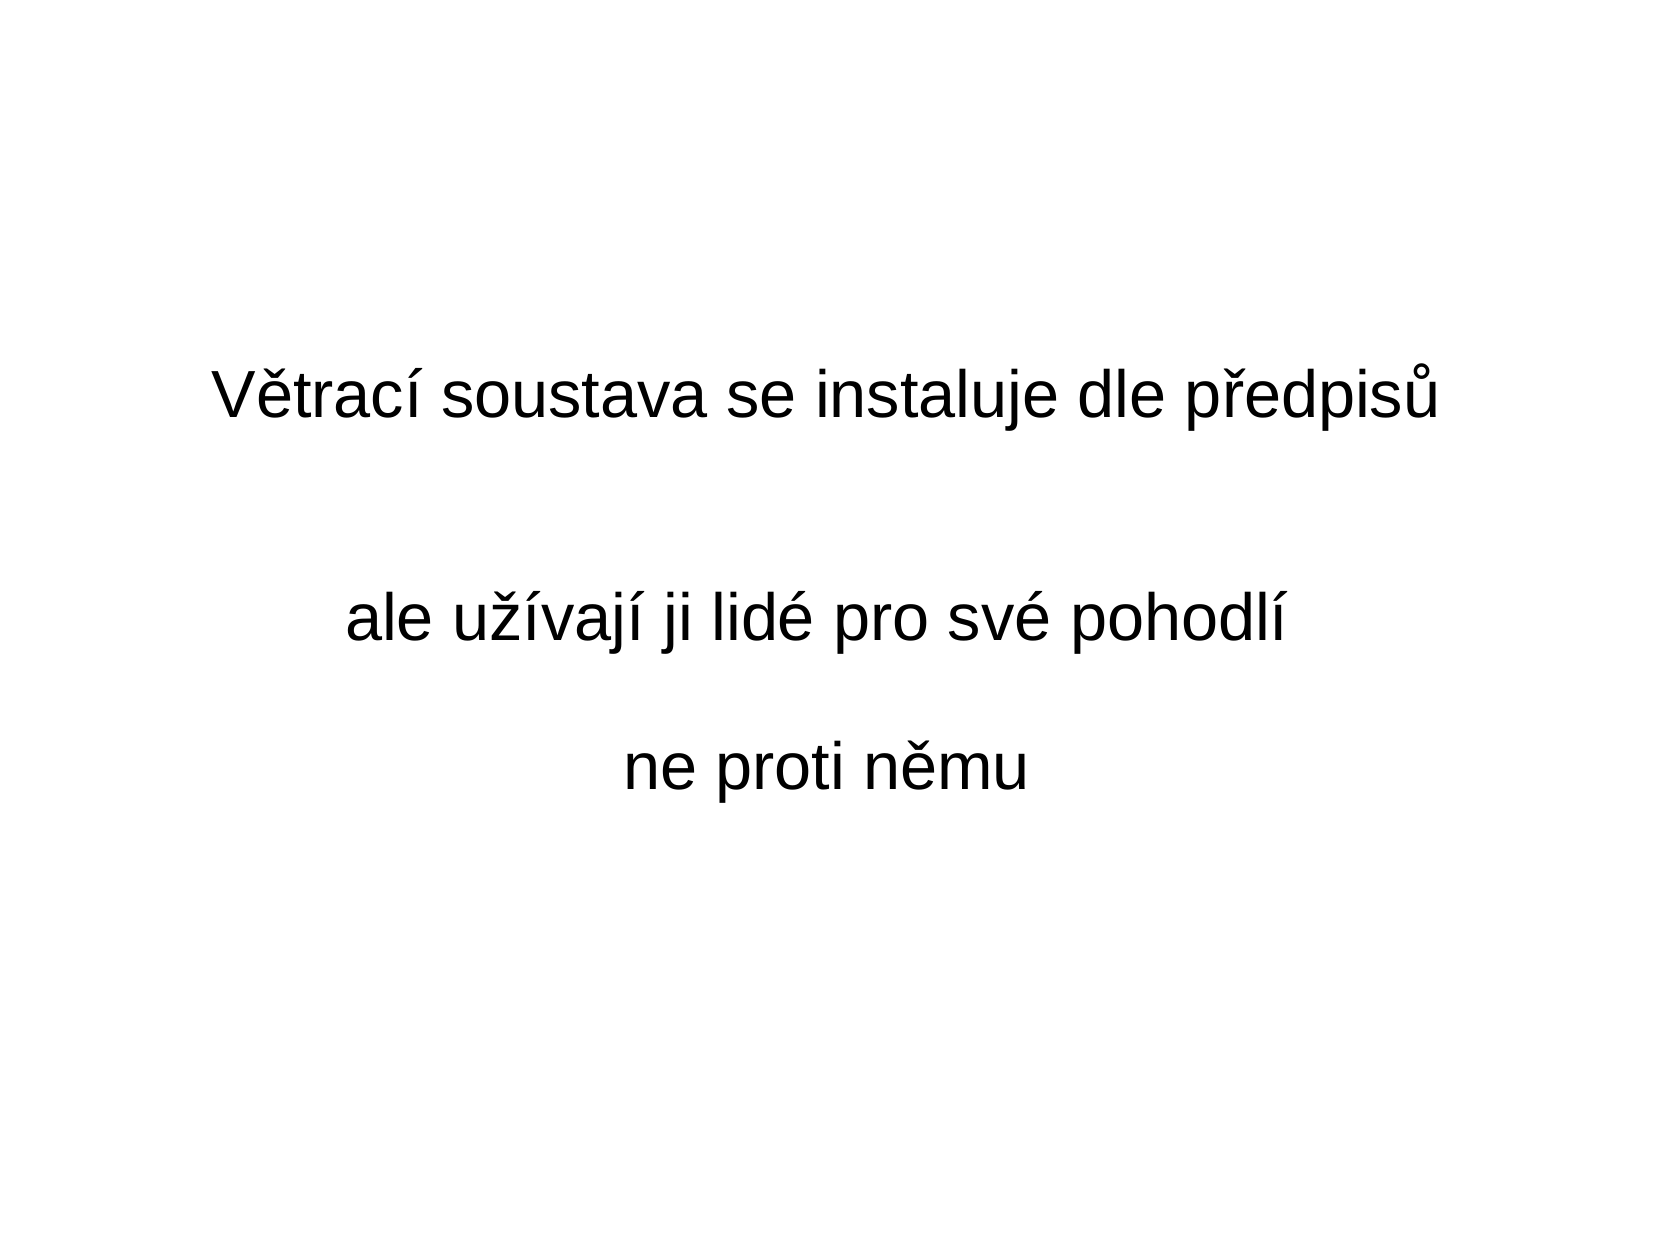

Větrací soustava se instaluje dle předpisů
ale užívají ji lidé pro své pohodlí
ne proti němu